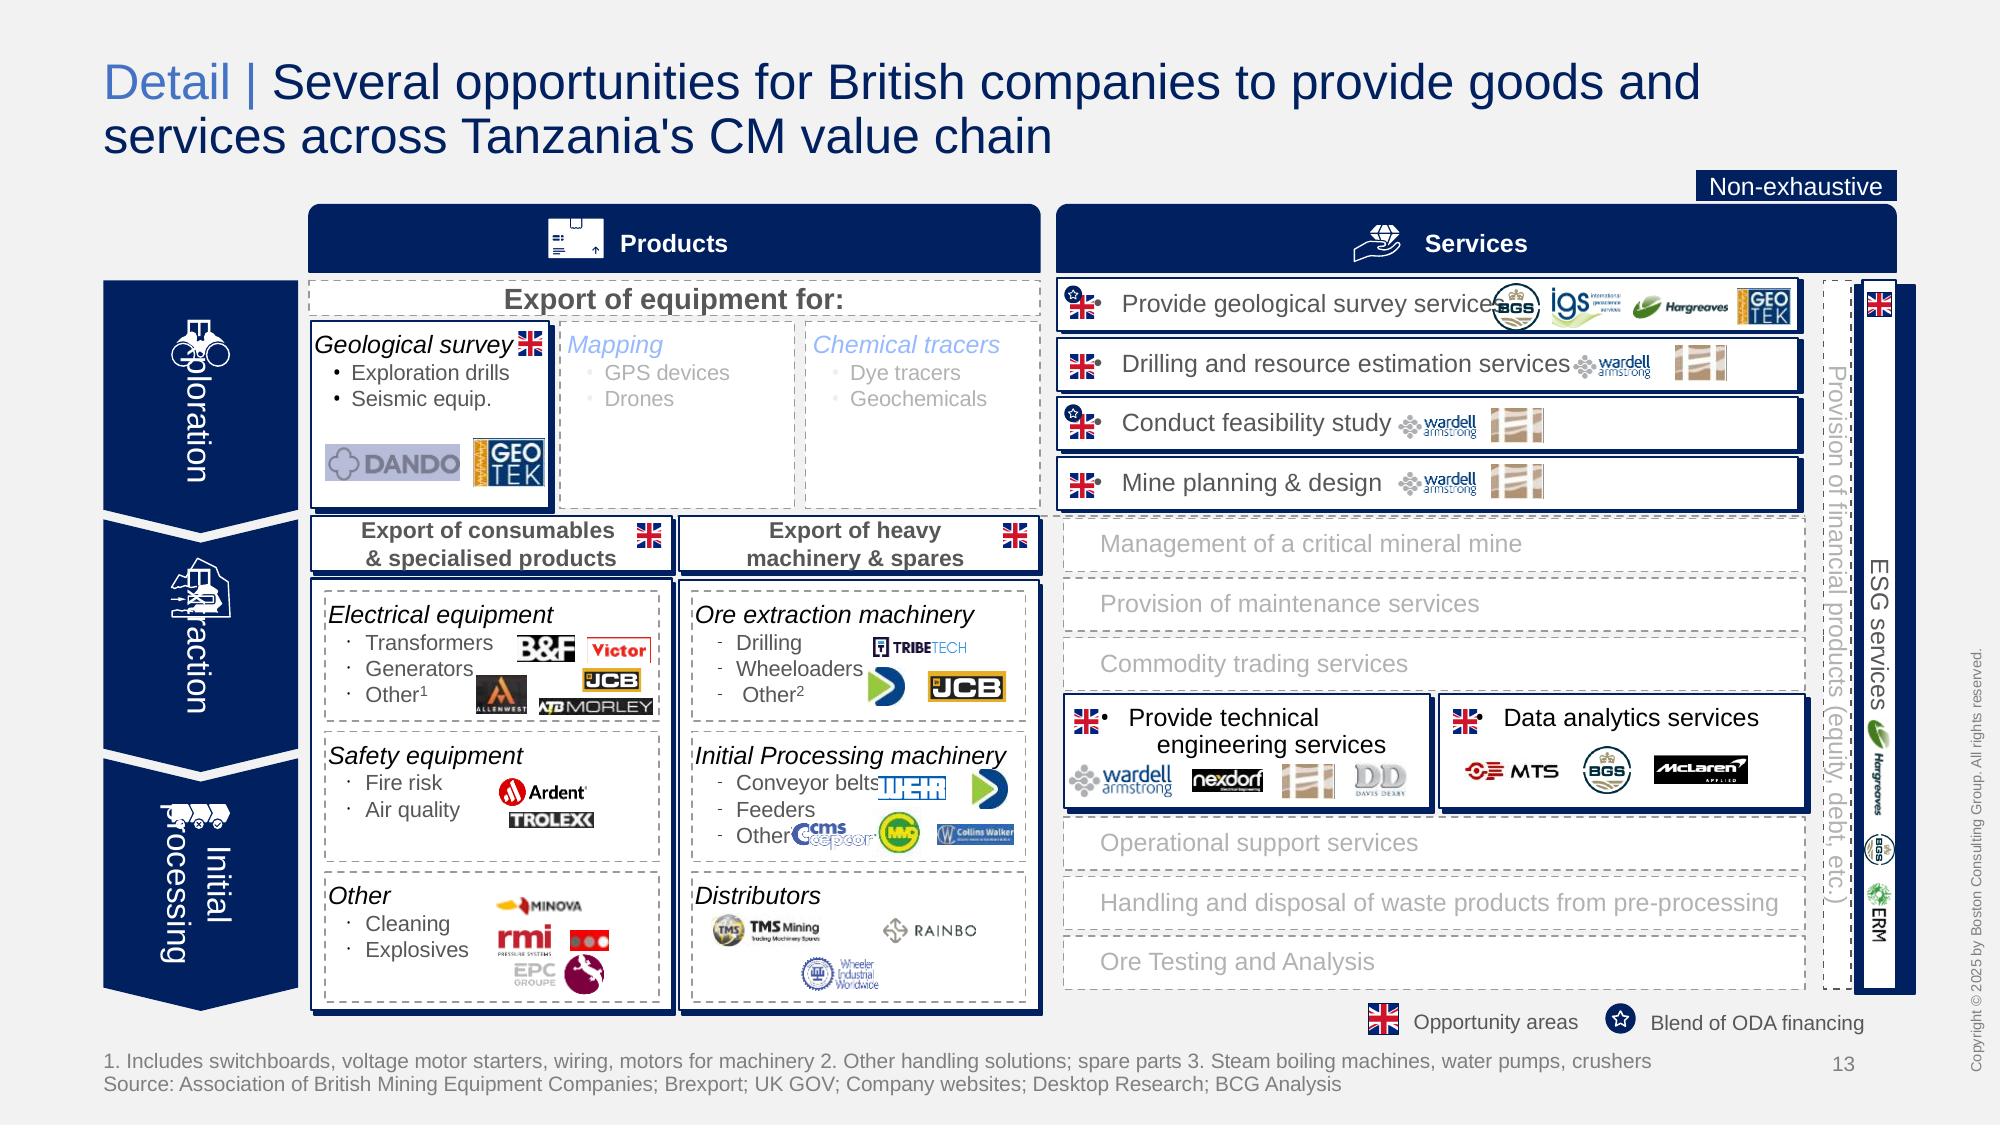

# Detail | Several opportunities for British companies to provide goods and services across Tanzania's CM value chain
Non-exhaustive
Products
Services
Provide geological survey services
Export of equipment for:
Exploration
Geological survey
Exploration drills
Seismic equip.
Mapping
GPS devices
Drones
Chemical tracers
Dye tracers
Geochemicals
Drilling and resource estimation services
Conduct feasibility study
Mine planning & design
Export of consumables
& specialised products
Export of heavy
machinery & spares
Management of a critical mineral mine
Extraction
Provision of maintenance services
Electrical equipment
Transformers
Generators
Other1
Ore extraction machinery
Drilling
Wheeloaders
 Other2
ESG services
Provision of financial products (equity, debt, etc.)
Commodity trading services
Provide technical engineering services
Data analytics services
Safety equipment
Fire risk
Air quality
Initial Processing machinery
Conveyor belts
Feeders
Other3
Initial processing
Operational support services
Other
Cleaning
Explosives
Distributors
Handling and disposal of waste products from pre-processing
Ore Testing and Analysis
Opportunity areas
Blend of ODA financing
1. Includes switchboards, voltage motor starters, wiring, motors for machinery 2. Other handling solutions; spare parts 3. Steam boiling machines, water pumps, crushers
Source: Association of British Mining Equipment Companies; Brexport; UK GOV; Company websites; Desktop Research; BCG Analysis